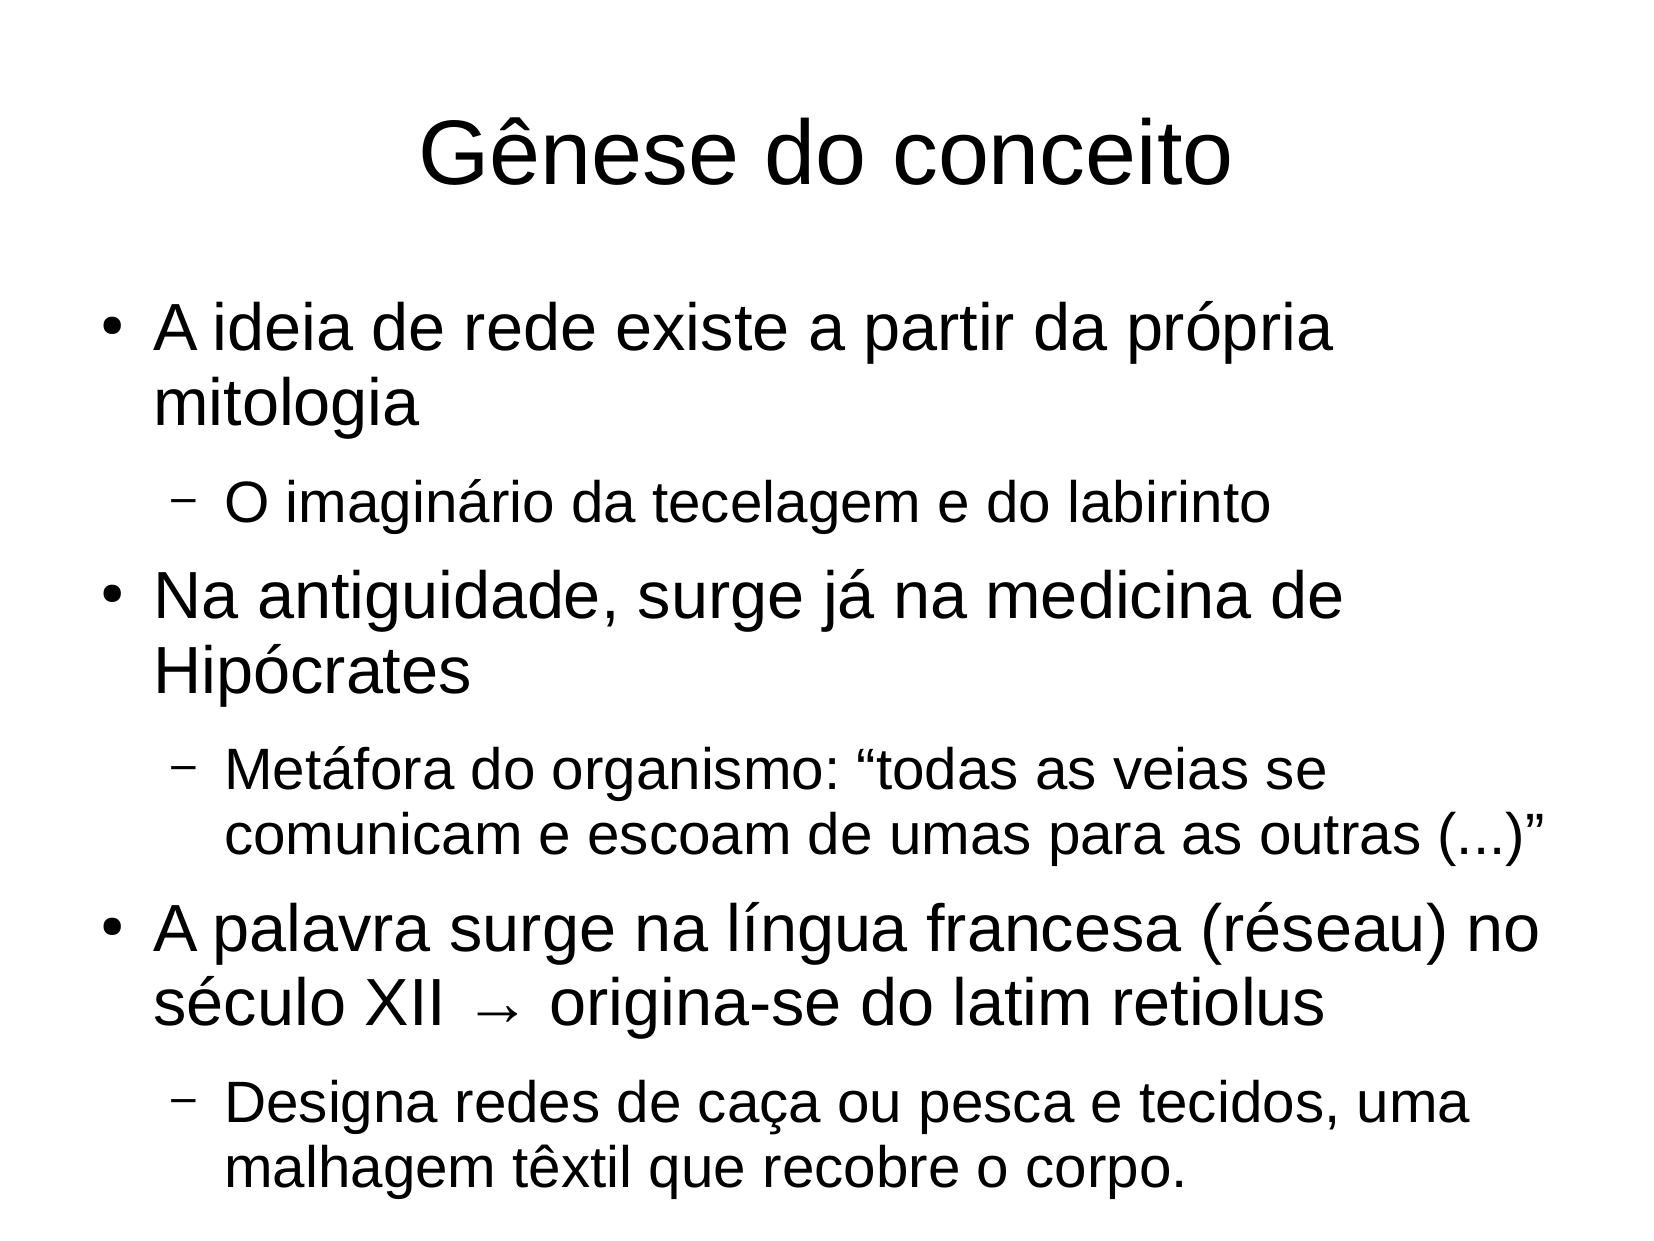

# Gênese do conceito
A ideia de rede existe a partir da própria mitologia
O imaginário da tecelagem e do labirinto
Na antiguidade, surge já na medicina de Hipócrates
Metáfora do organismo: “todas as veias se comunicam e escoam de umas para as outras (...)”
A palavra surge na língua francesa (réseau) no século XII → origina-se do latim retiolus
Designa redes de caça ou pesca e tecidos, uma malhagem têxtil que recobre o corpo.